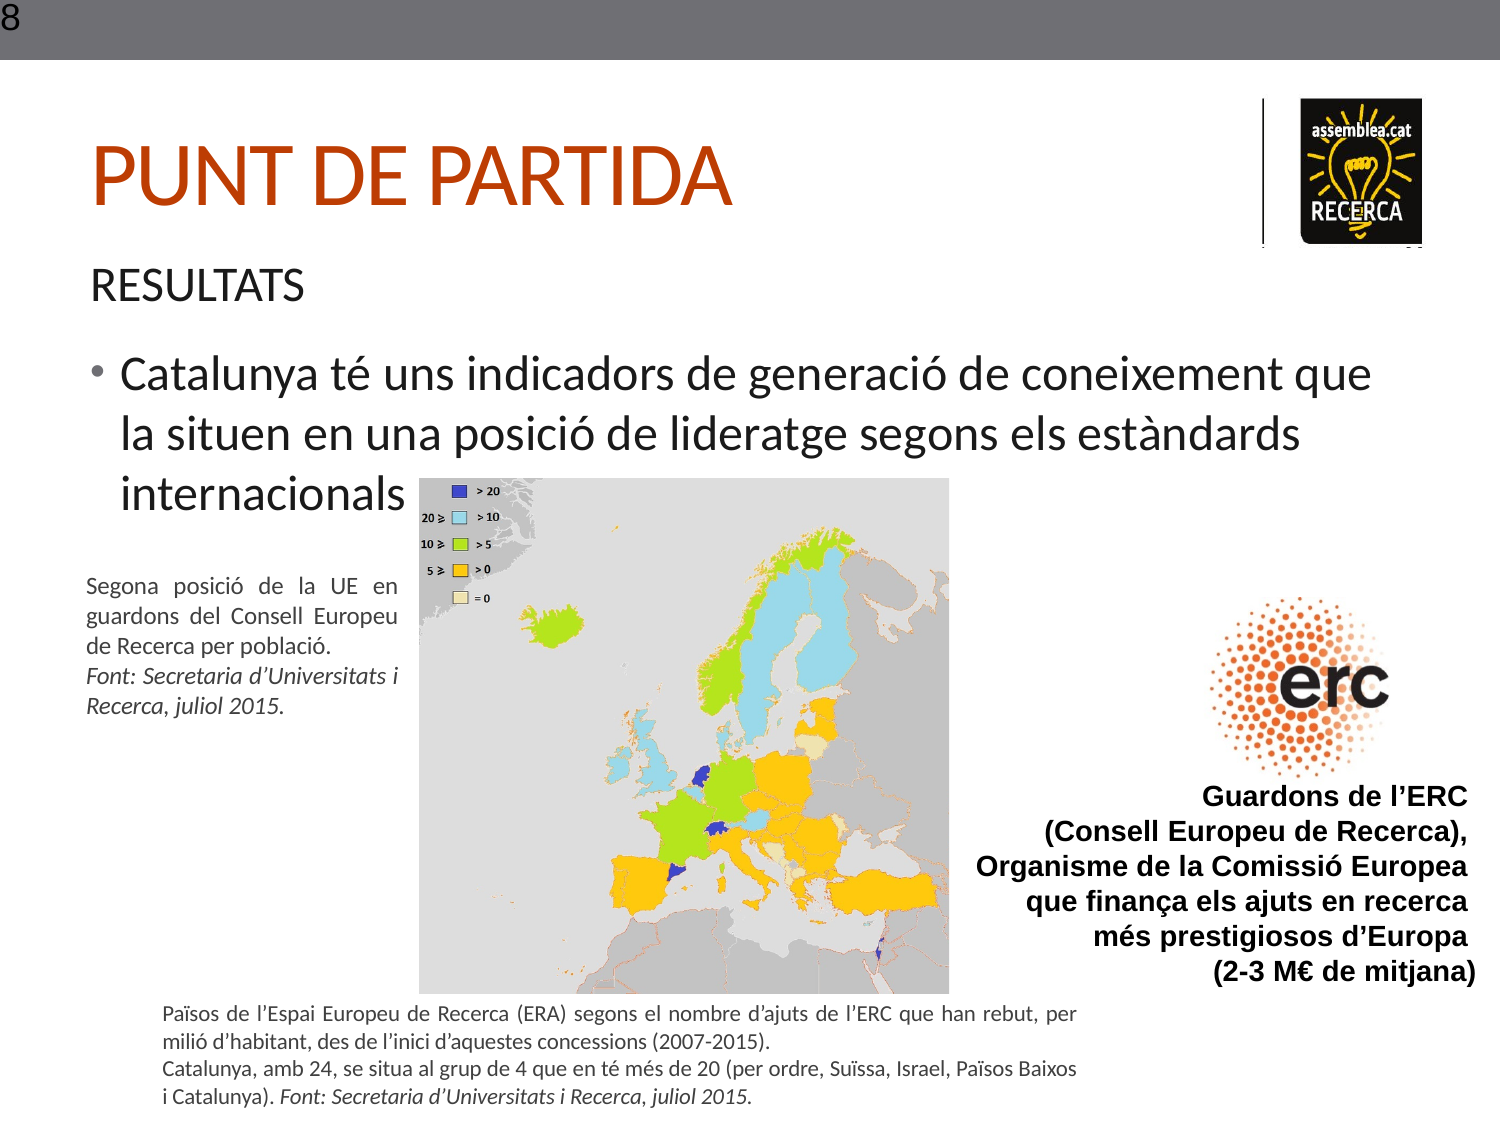

# PUNT DE PARTIDA
RESULTATS
Catalunya té uns indicadors de generació de coneixement que la situen en una posició de lideratge segons els estàndards internacionals
Segona posició de la UE en guardons del Consell Europeu de Recerca per població.
Font: Secretaria d’Universitats i Recerca, juliol 2015.
Guardons de l’ERC
(Consell Europeu de Recerca),
Organisme de la Comissió Europea
que finança els ajuts en recerca
més prestigiosos d’Europa
(2-3 M€ de mitjana)
Països de l’Espai Europeu de Recerca (ERA) segons el nombre d’ajuts de l’ERC que han rebut, per milió d’habitant, des de l’inici d’aquestes concessions (2007-2015).
Catalunya, amb 24, se situa al grup de 4 que en té més de 20 (per ordre, Suïssa, Israel, Països Baixos i Catalunya). Font: Secretaria d’Universitats i Recerca, juliol 2015.